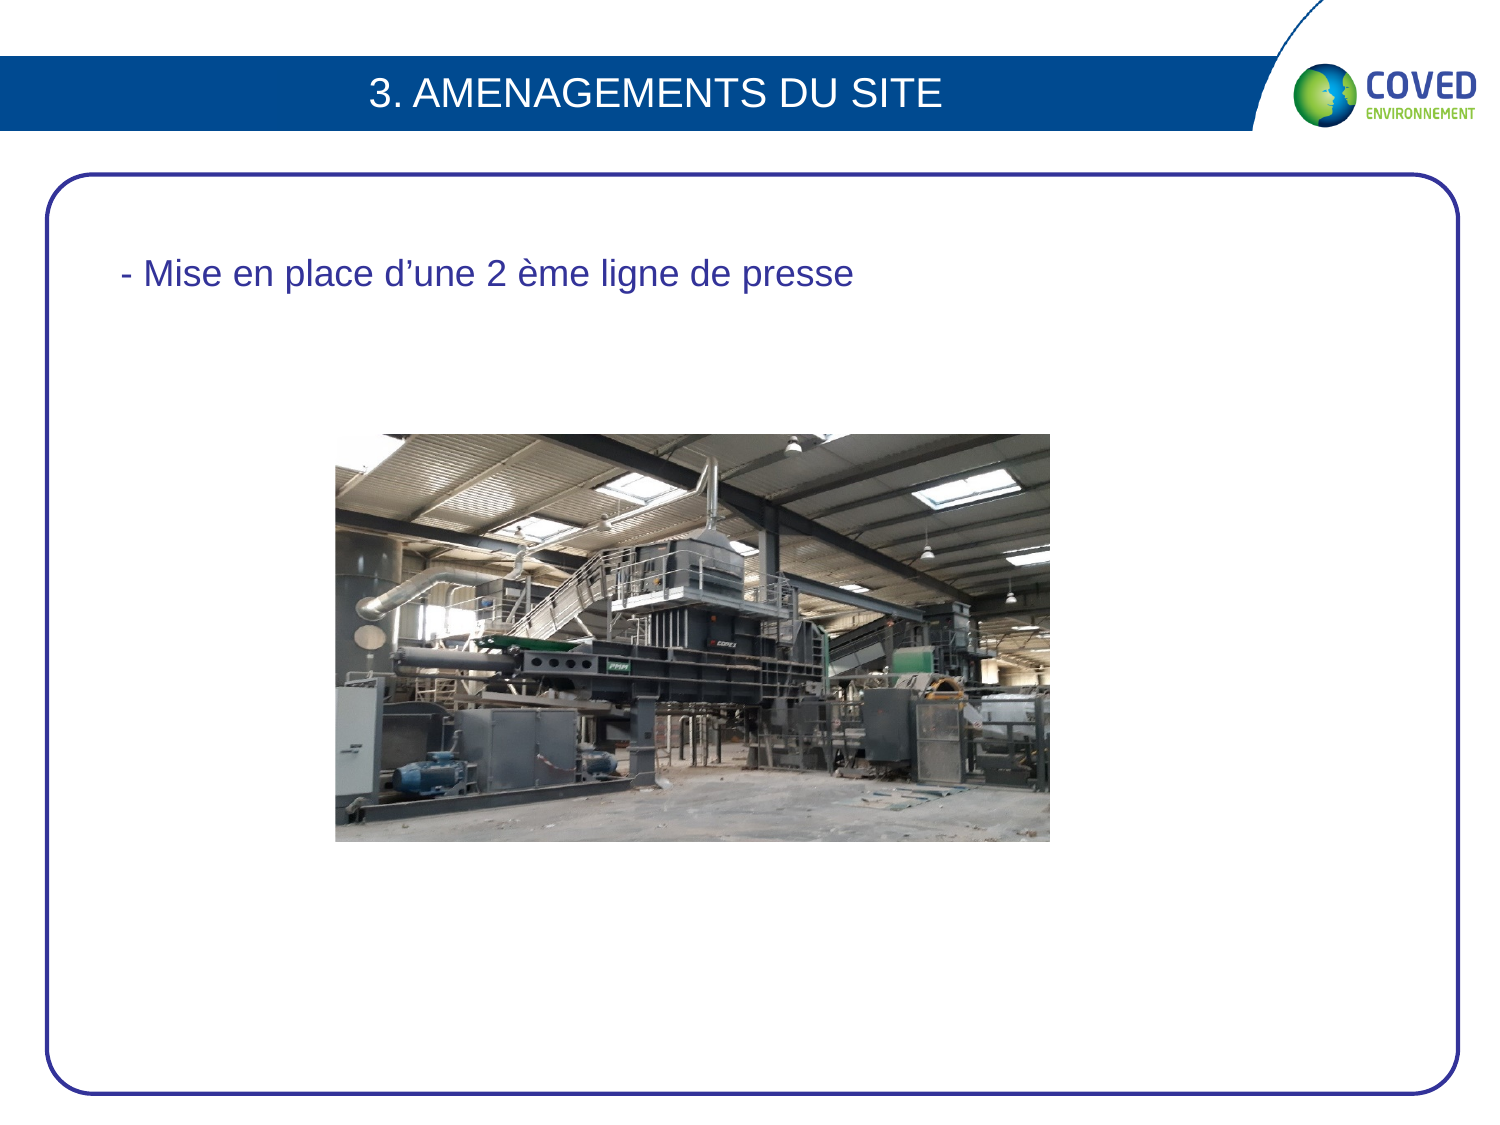

3. AMENAGEMENTS DU SITE
- Mise en place d’une 2 ème ligne de presse